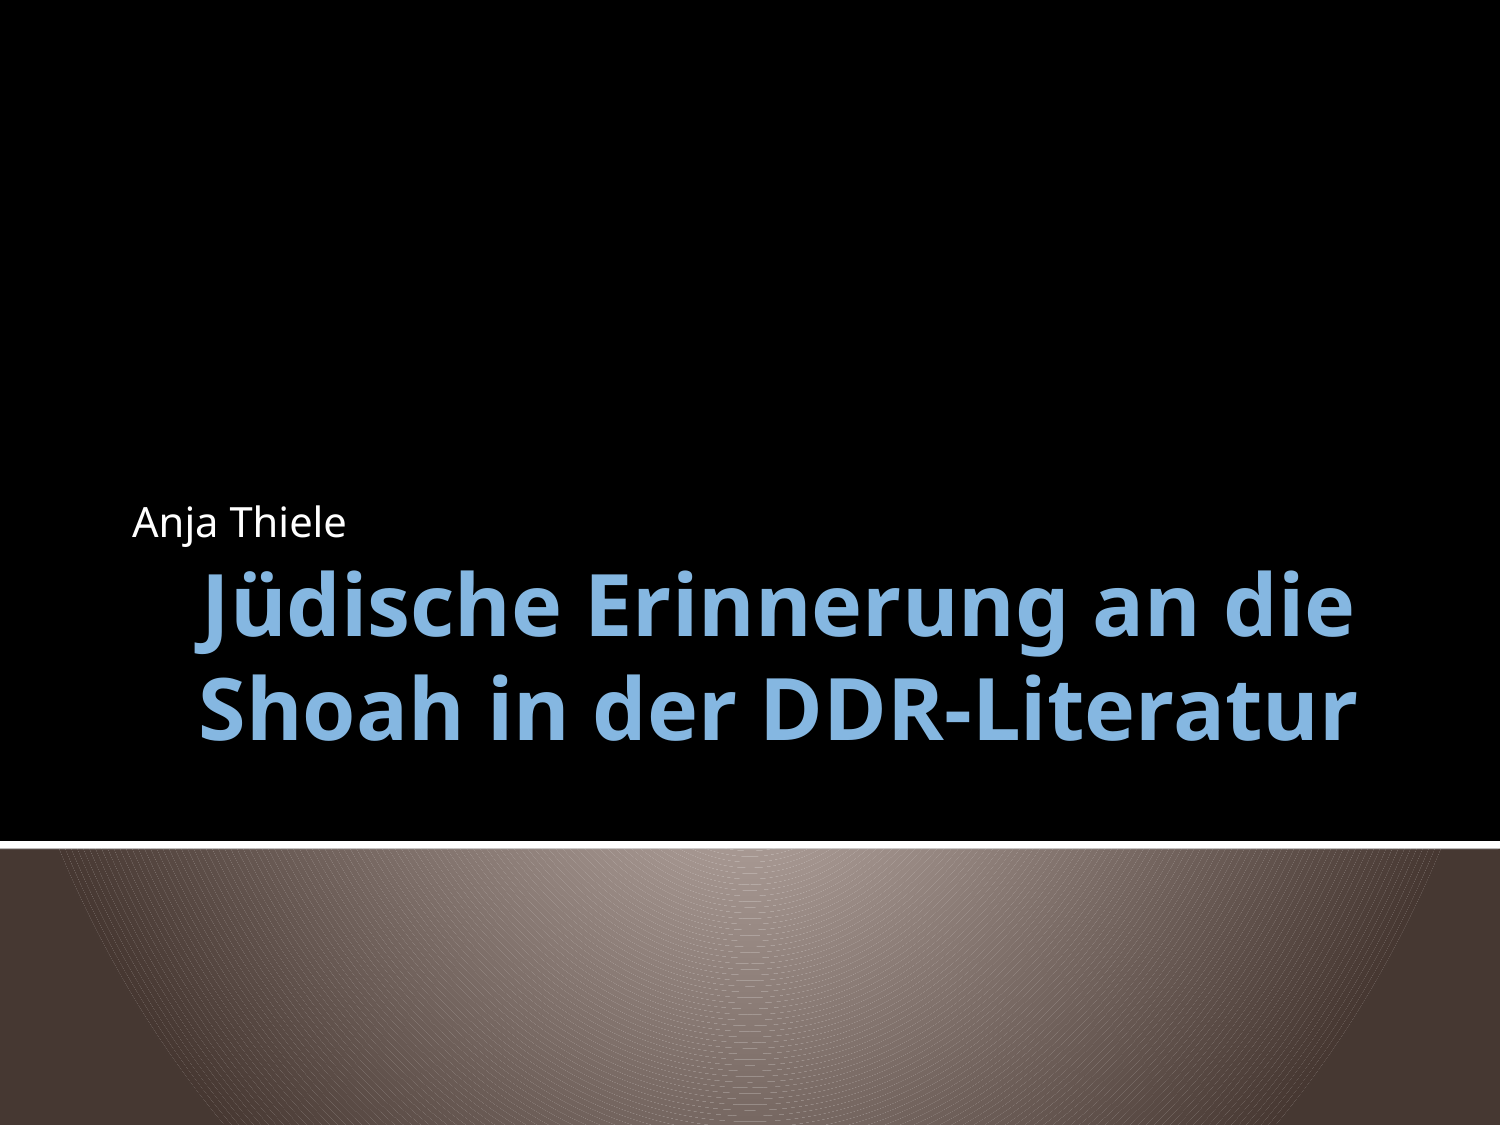

Anja Thiele
# Jüdische Erinnerung an die Shoah in der DDR-Literatur